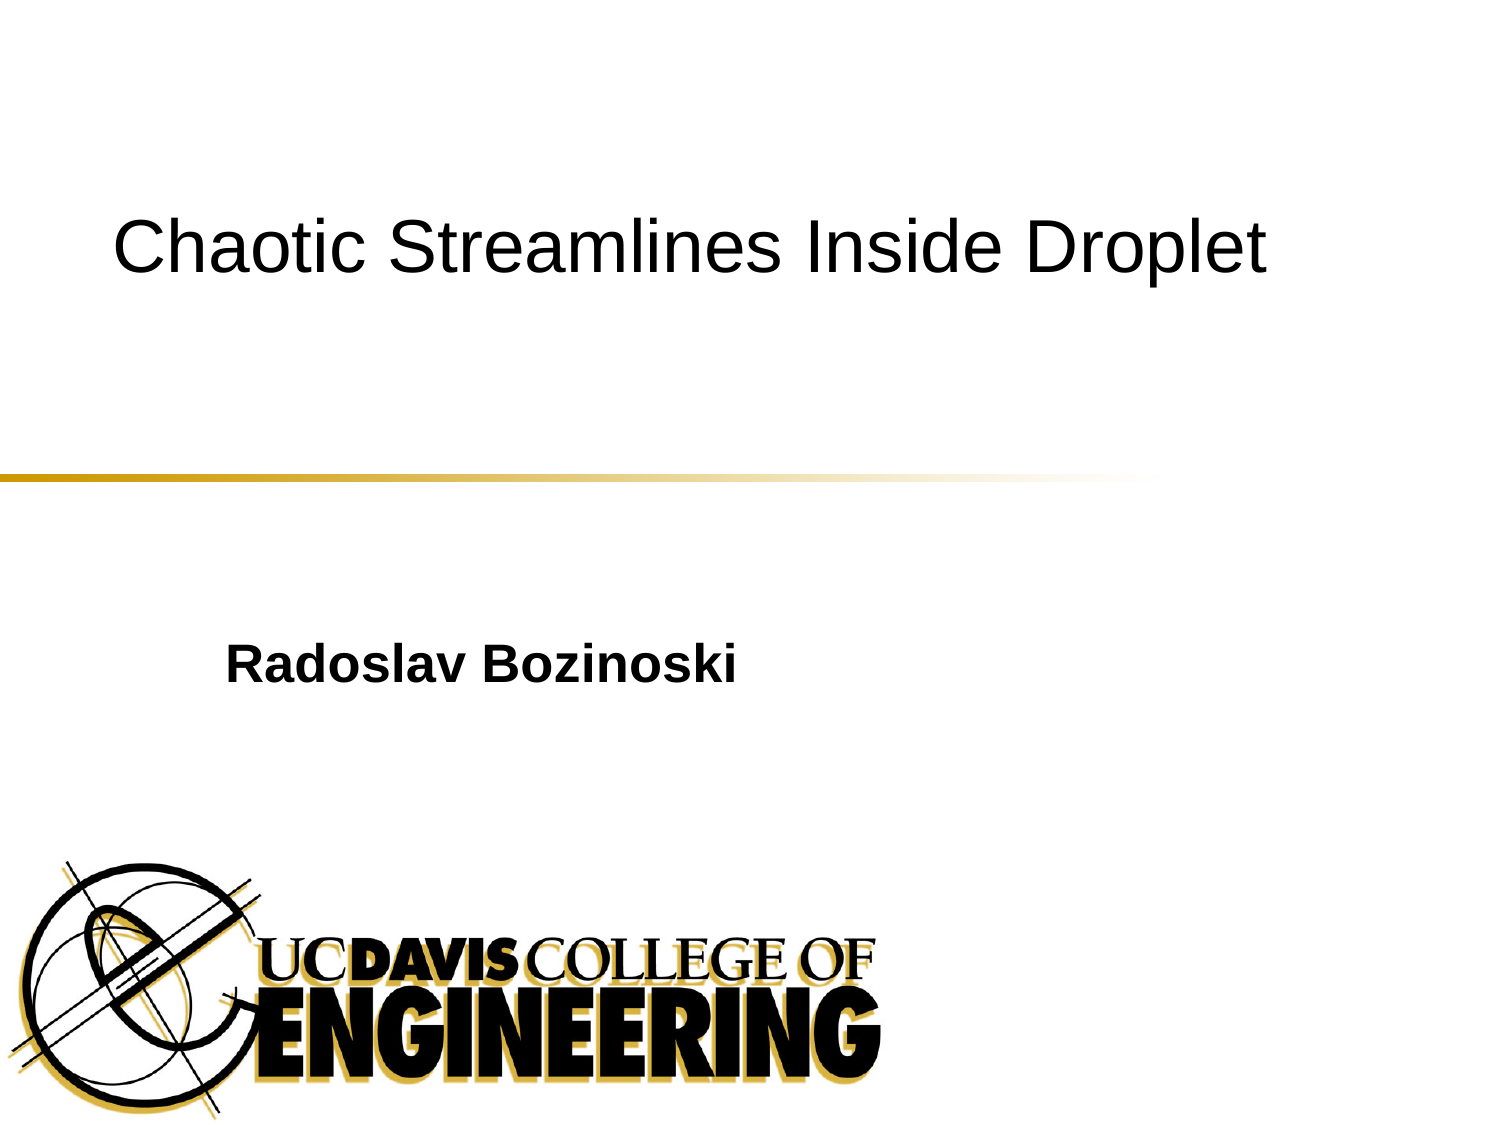

# Chaotic Streamlines Inside Droplet
Radoslav Bozinoski